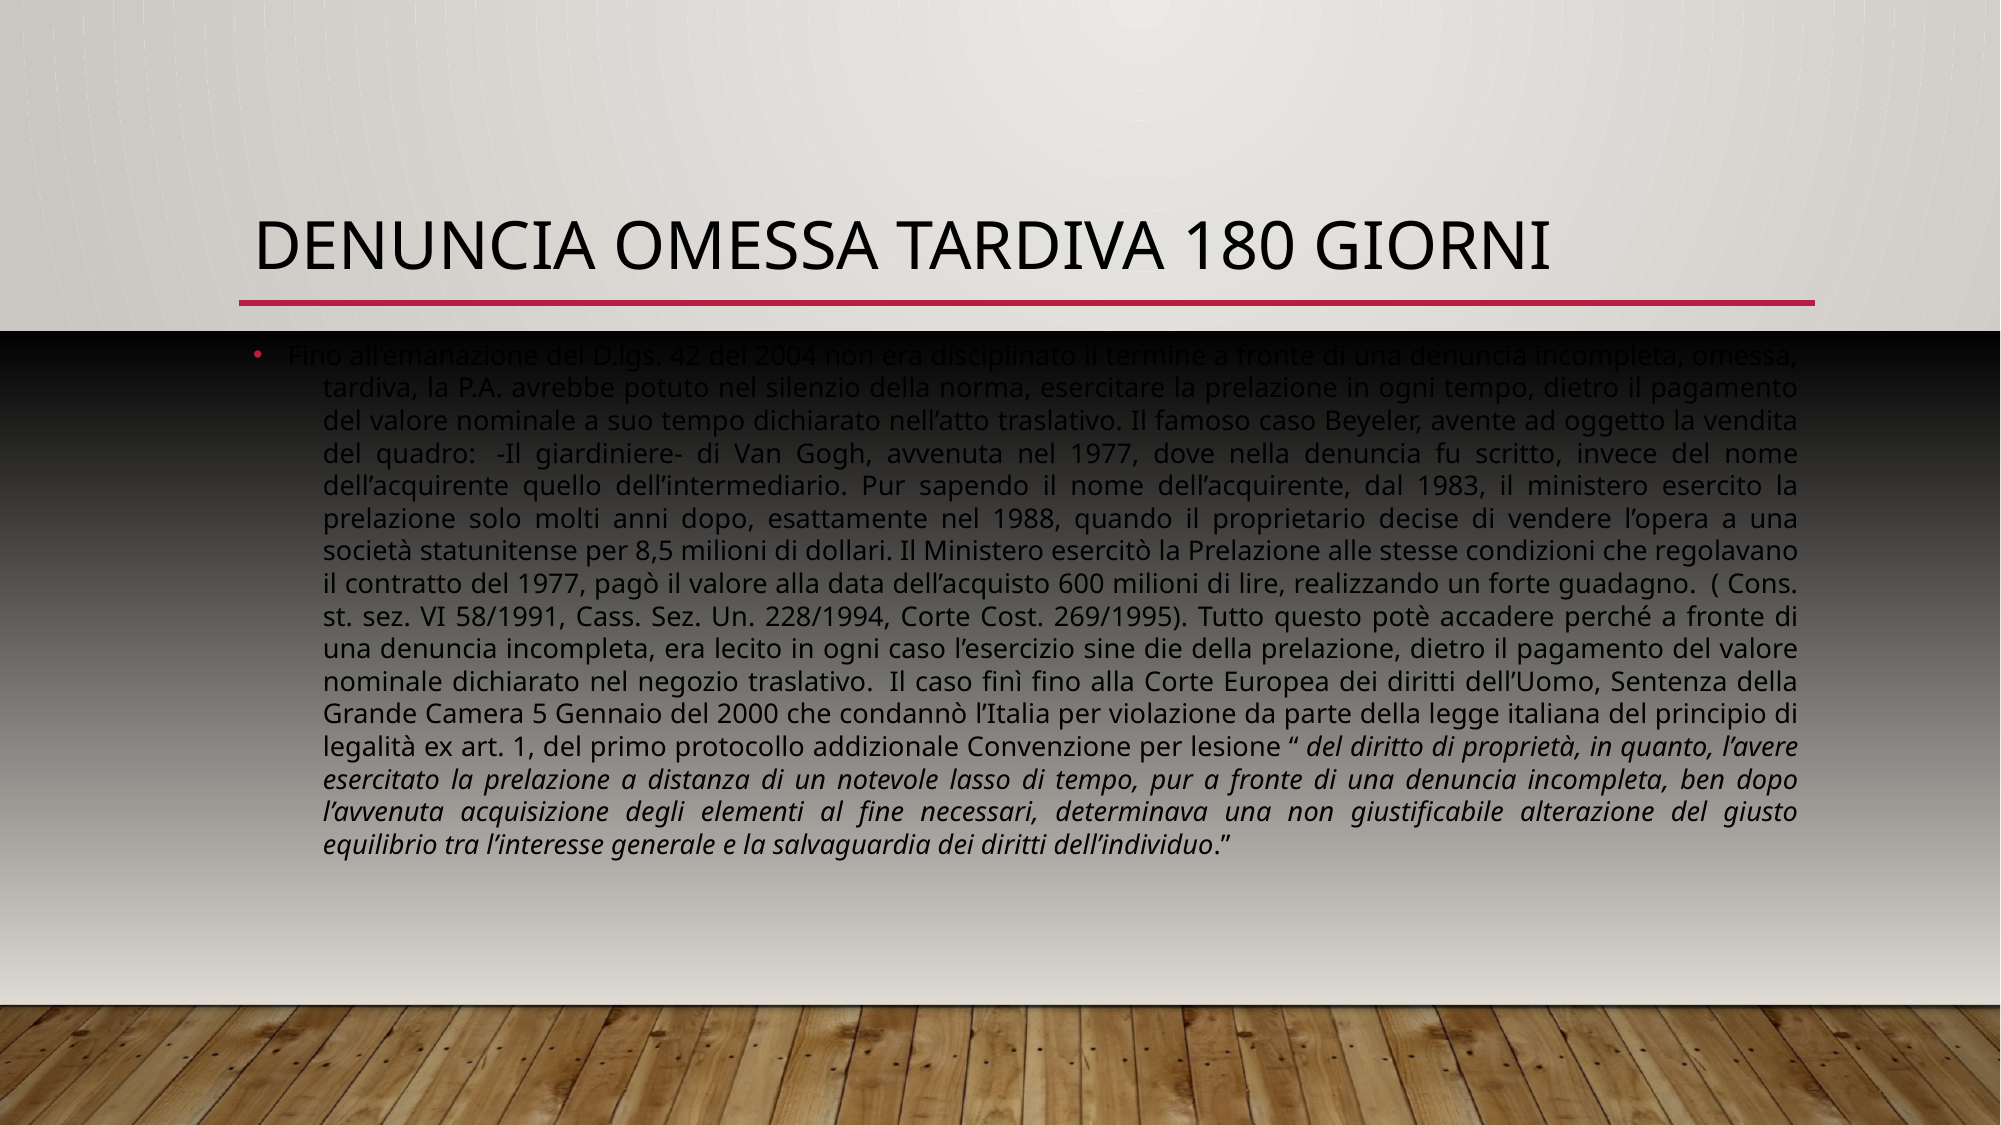

# Denuncia omessa tardiva 180 giorni
Fino all’emanazione del D.lgs. 42 del 2004 non era disciplinato il termine a fronte di una denuncia incompleta, omessa, tardiva, la P.A. avrebbe potuto nel silenzio della norma, esercitare la prelazione in ogni tempo, dietro il pagamento del valore nominale a suo tempo dichiarato nell’atto traslativo. Il famoso caso Beyeler, avente ad oggetto la vendita del quadro:  -Il giardiniere- di Van Gogh, avvenuta nel 1977, dove nella denuncia fu scritto, invece del nome dell’acquirente quello dell’intermediario. Pur sapendo il nome dell’acquirente, dal 1983, il ministero esercito la prelazione solo molti anni dopo, esattamente nel 1988, quando il proprietario decise di vendere l’opera a una società statunitense per 8,5 milioni di dollari. Il Ministero esercitò la Prelazione alle stesse condizioni che regolavano il contratto del 1977, pagò il valore alla data dell’acquisto 600 milioni di lire, realizzando un forte guadagno.  ( Cons. st. sez. VI 58/1991, Cass. Sez. Un. 228/1994, Corte Cost. 269/1995). Tutto questo potè accadere perché a fronte di una denuncia incompleta, era lecito in ogni caso l’esercizio sine die della prelazione, dietro il pagamento del valore nominale dichiarato nel negozio traslativo.  Il caso finì fino alla Corte Europea dei diritti dell’Uomo, Sentenza della Grande Camera 5 Gennaio del 2000 che condannò l’Italia per violazione da parte della legge italiana del principio di legalità ex art. 1, del primo protocollo addizionale Convenzione per lesione “ del diritto di proprietà, in quanto, l’avere esercitato la prelazione a distanza di un notevole lasso di tempo, pur a fronte di una denuncia incompleta, ben dopo l’avvenuta acquisizione degli elementi al fine necessari, determinava una non giustificabile alterazione del giusto equilibrio tra l’interesse generale e la salvaguardia dei diritti dell’individuo.”